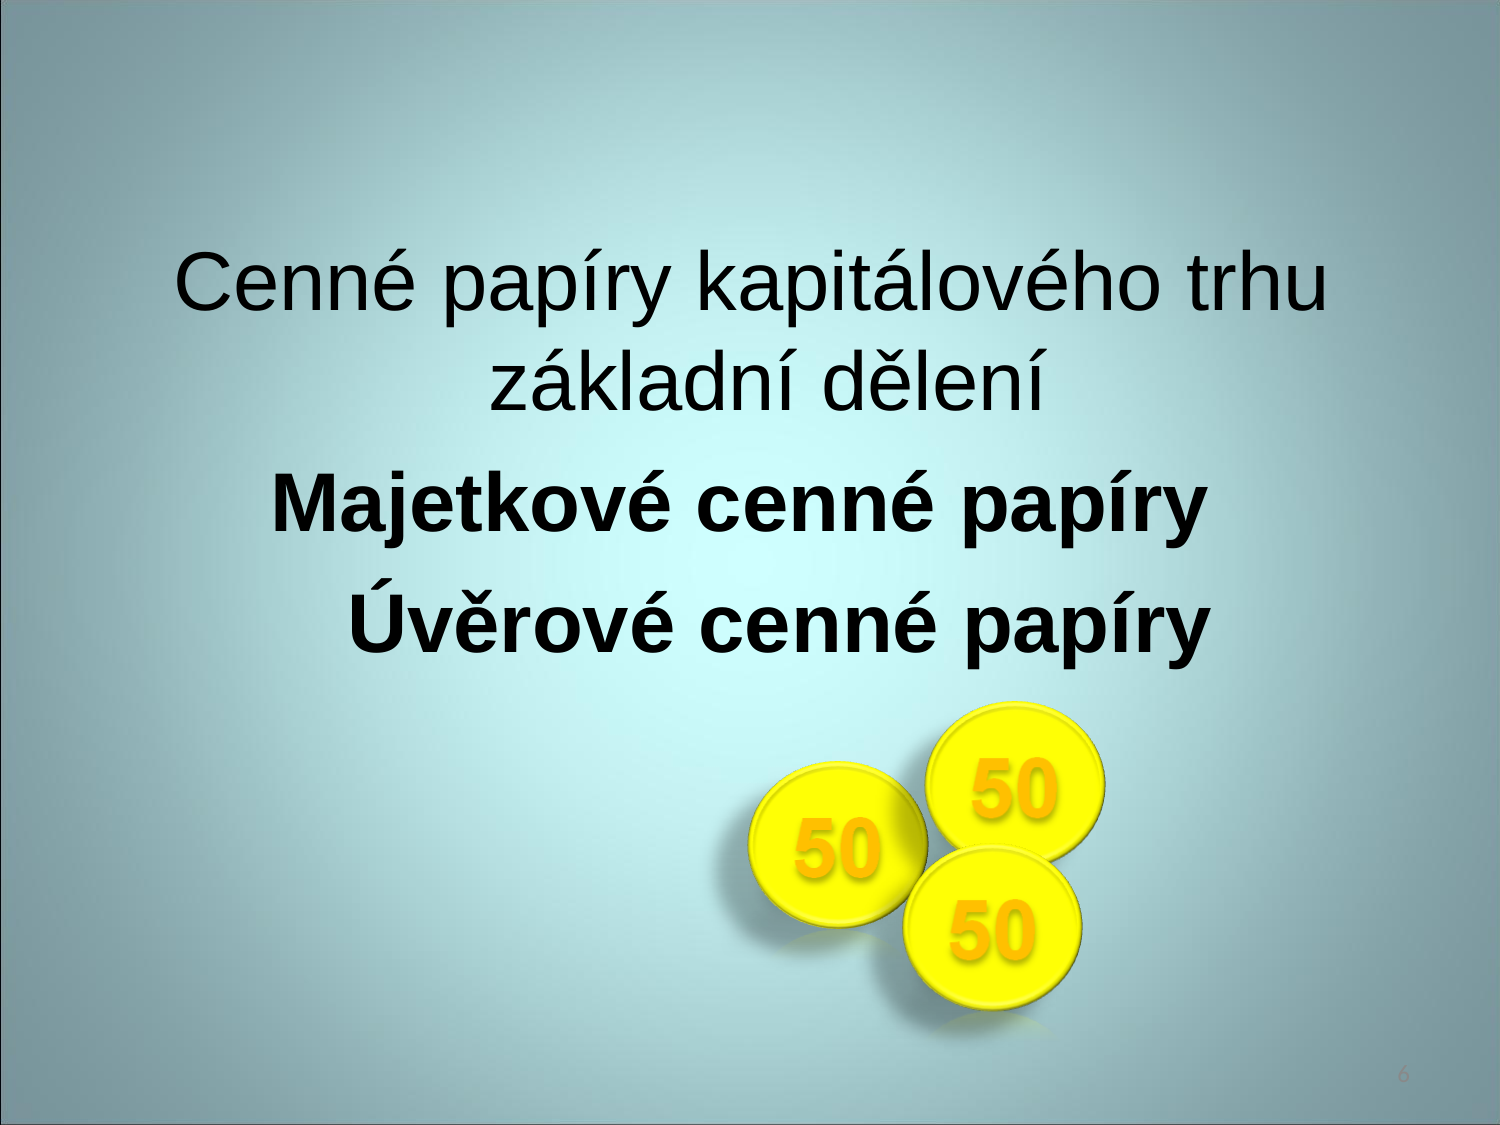

# Cenné papíry kapitálového trhu základní dělení
Majetkové cenné papíry
	Úvěrové cenné papíry